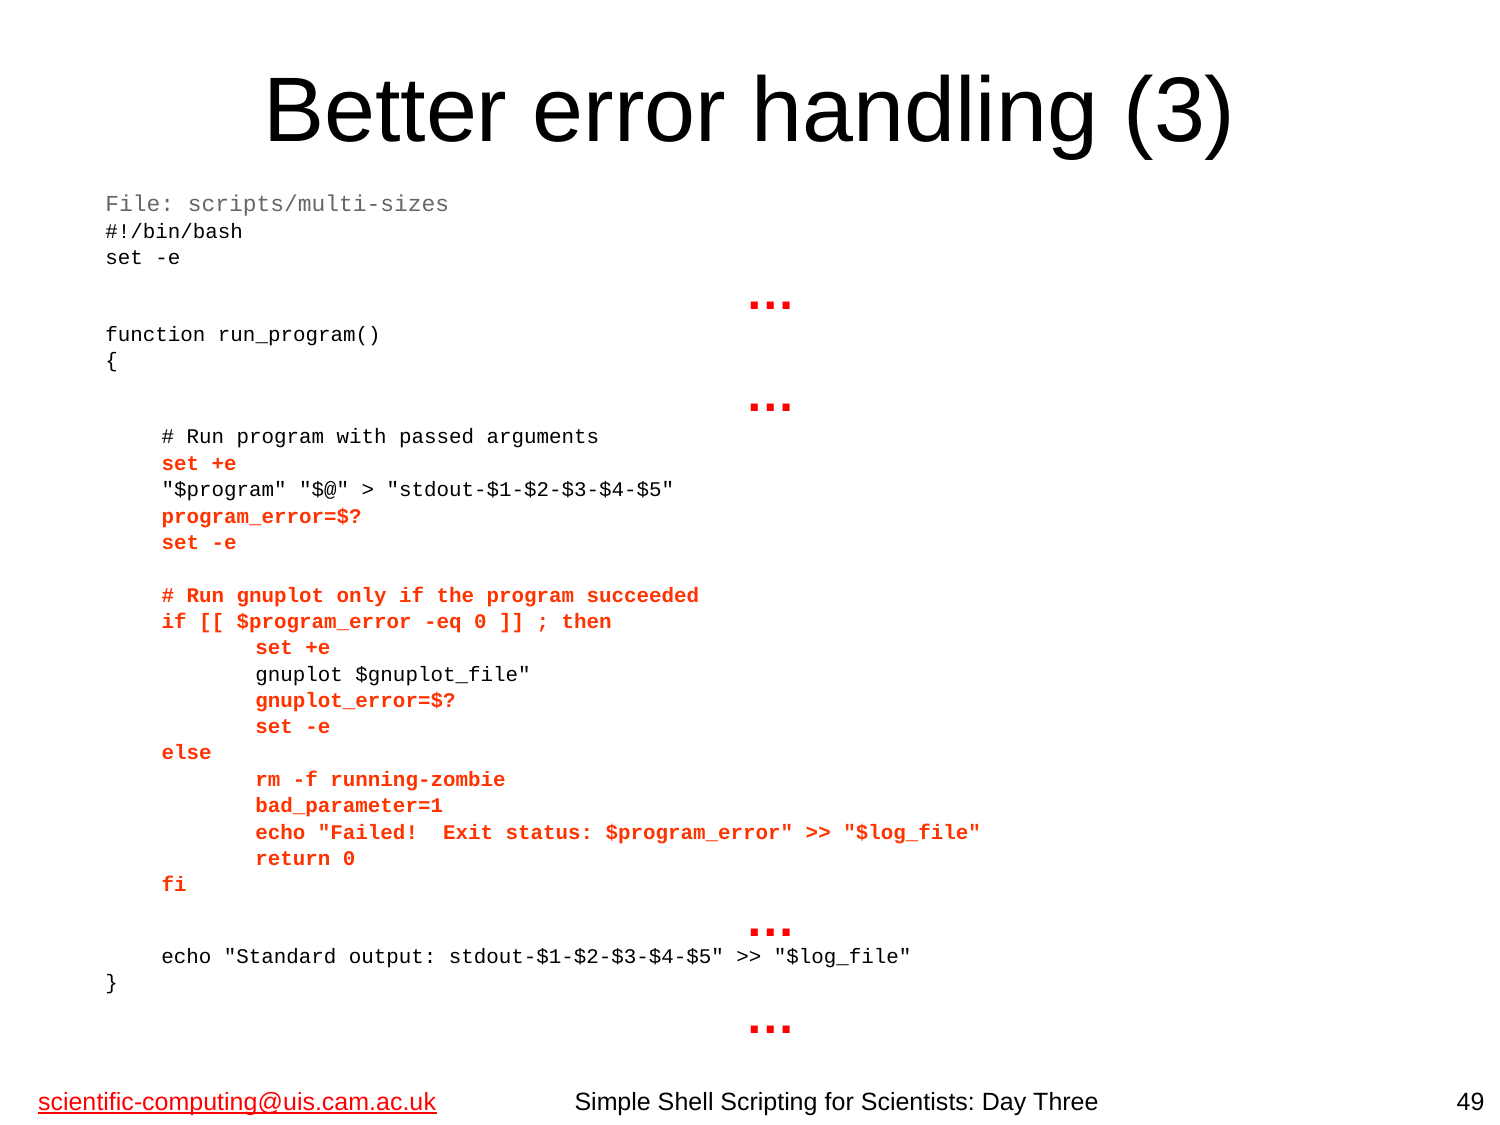

# Better error handling (3)
File: scripts/multi-sizes
#!/bin/bash
set -e
…
function run_program()
{
…
	# Run program with passed arguments
	set +e
	"$program" "$@" > "stdout-$1-$2-$3-$4-$5"
	program_error=$?
	set -e
	# Run gnuplot only if the program succeeded
	if [[ $program_error -eq 0 ]] ; then
		set +e
		gnuplot $gnuplot_file"
		gnuplot_error=$?
		set -e
	else
		rm -f running-zombie
		bad_parameter=1
		echo "Failed! Exit status: $program_error" >> "$log_file"
		return 0
	fi
…
	echo "Standard output: stdout-$1-$2-$3-$4-$5" >> "$log_file"
}
…
escience-support@ucs.cam.ac.uk	Simple Shell Scripting for Scientists: Day Three
49